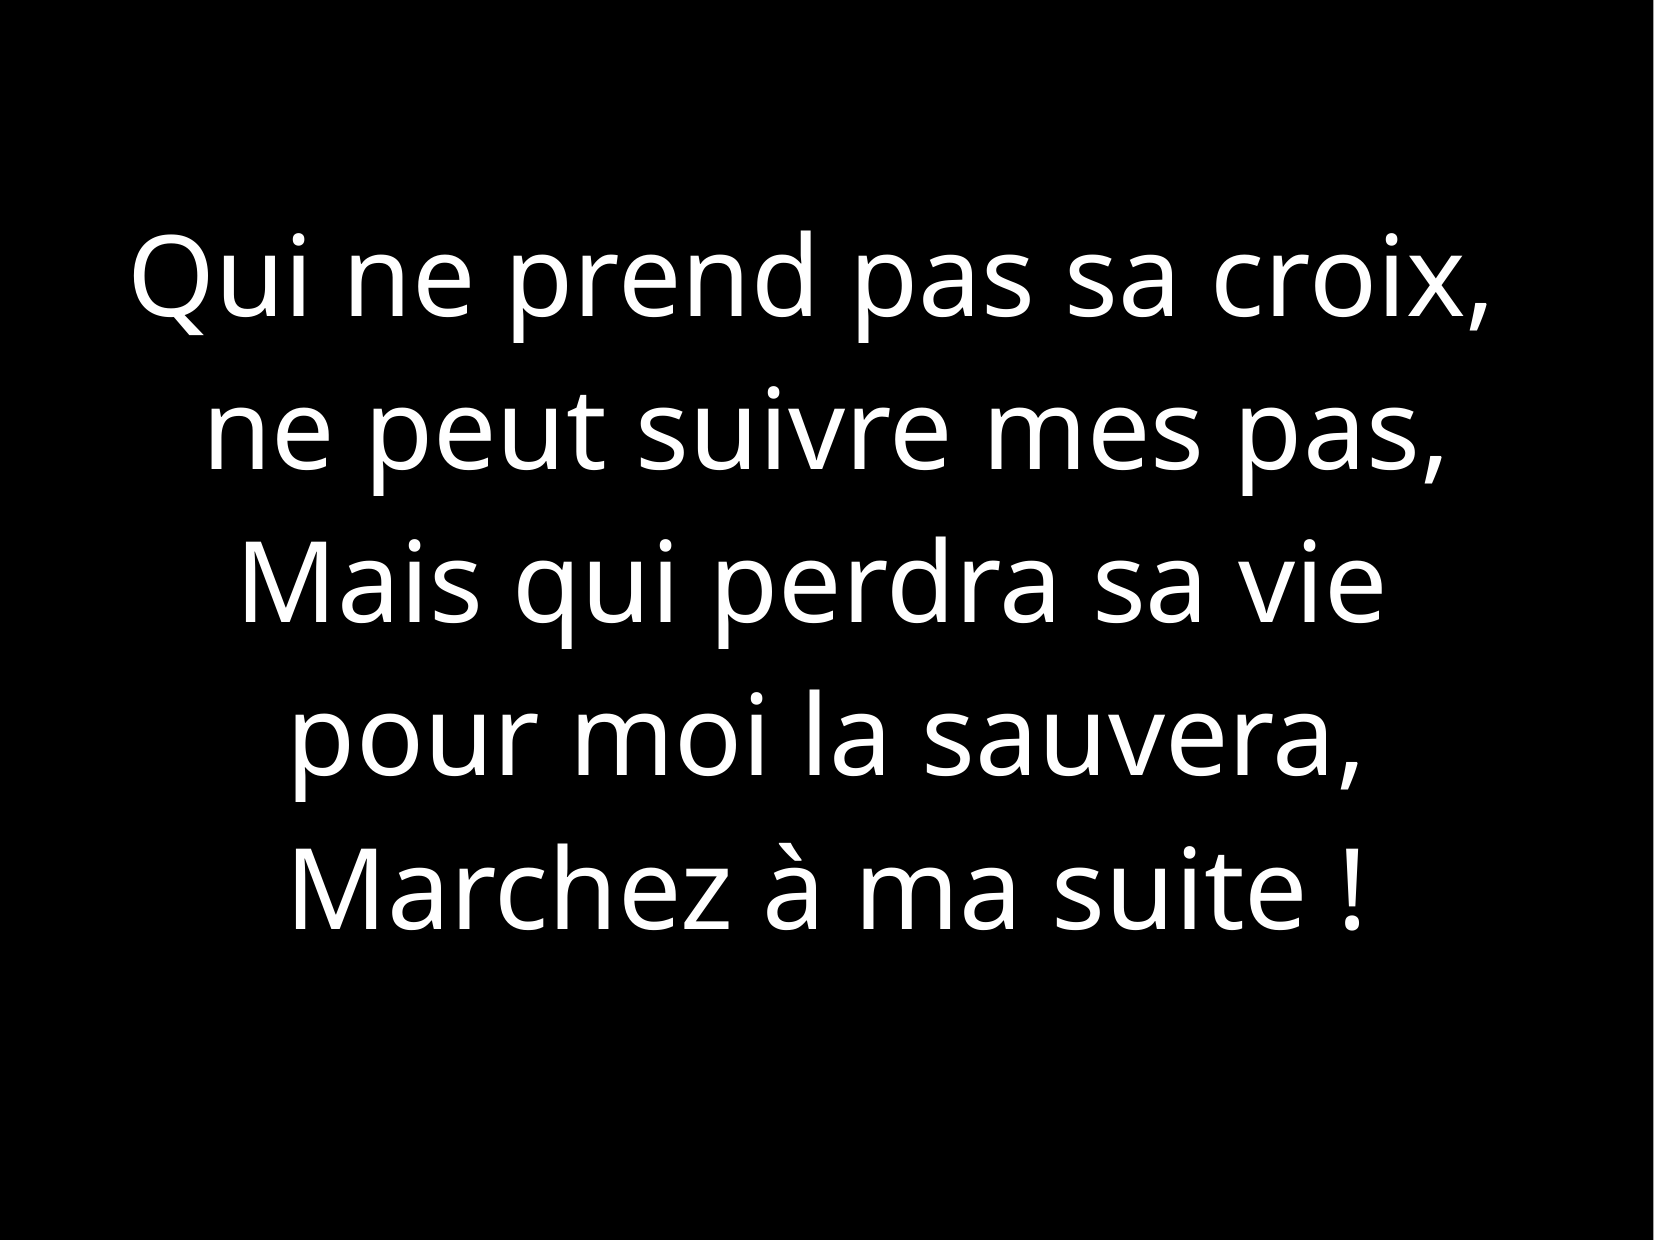

# Qui ne prend pas sa croix,
ne peut suivre mes pas,
Mais qui perdra sa vie
pour moi la sauvera,
Marchez à ma suite !